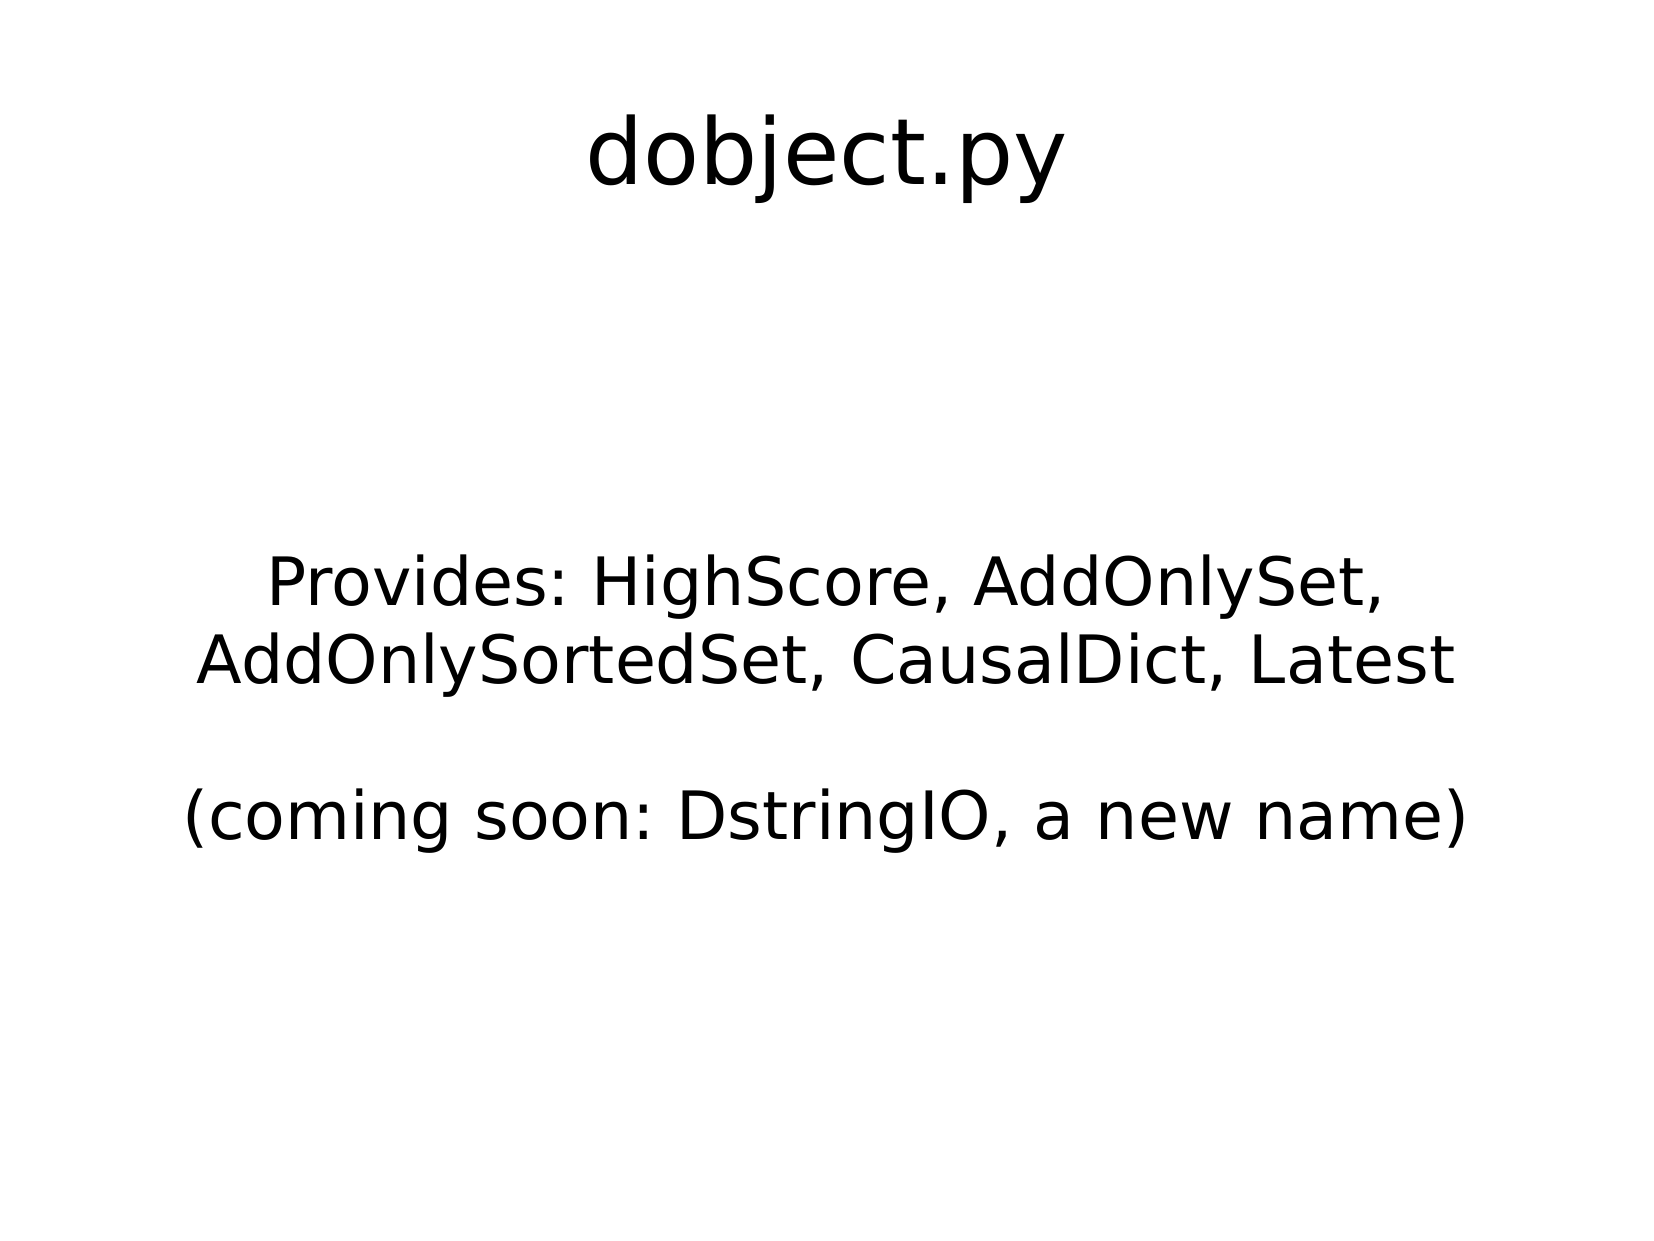

# dobject.py
Provides: HighScore, AddOnlySet, AddOnlySortedSet, CausalDict, Latest
(coming soon: DstringIO, a new name)